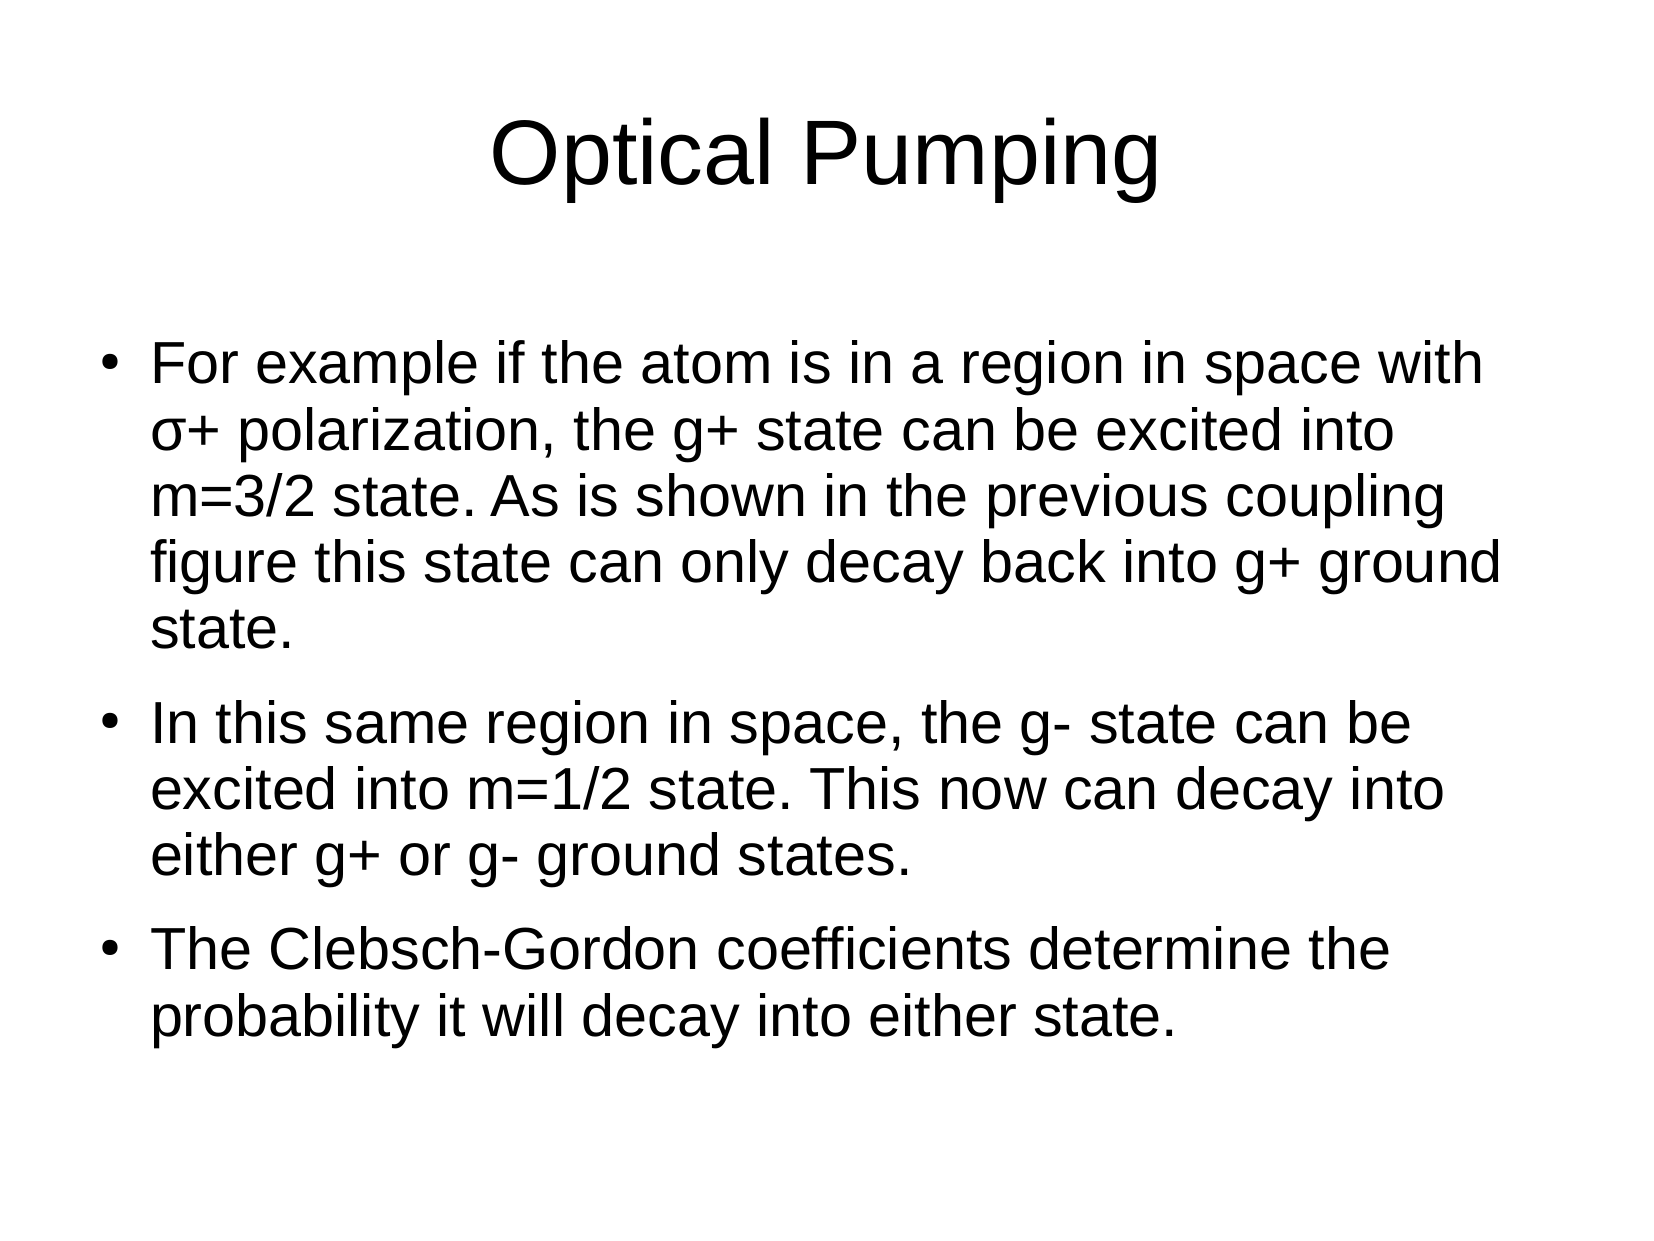

# Optical Pumping
For example if the atom is in a region in space with σ+ polarization, the g+ state can be excited into m=3/2 state. As is shown in the previous coupling figure this state can only decay back into g+ ground state.
In this same region in space, the g- state can be excited into m=1/2 state. This now can decay into either g+ or g- ground states.
The Clebsch-Gordon coefficients determine the probability it will decay into either state.